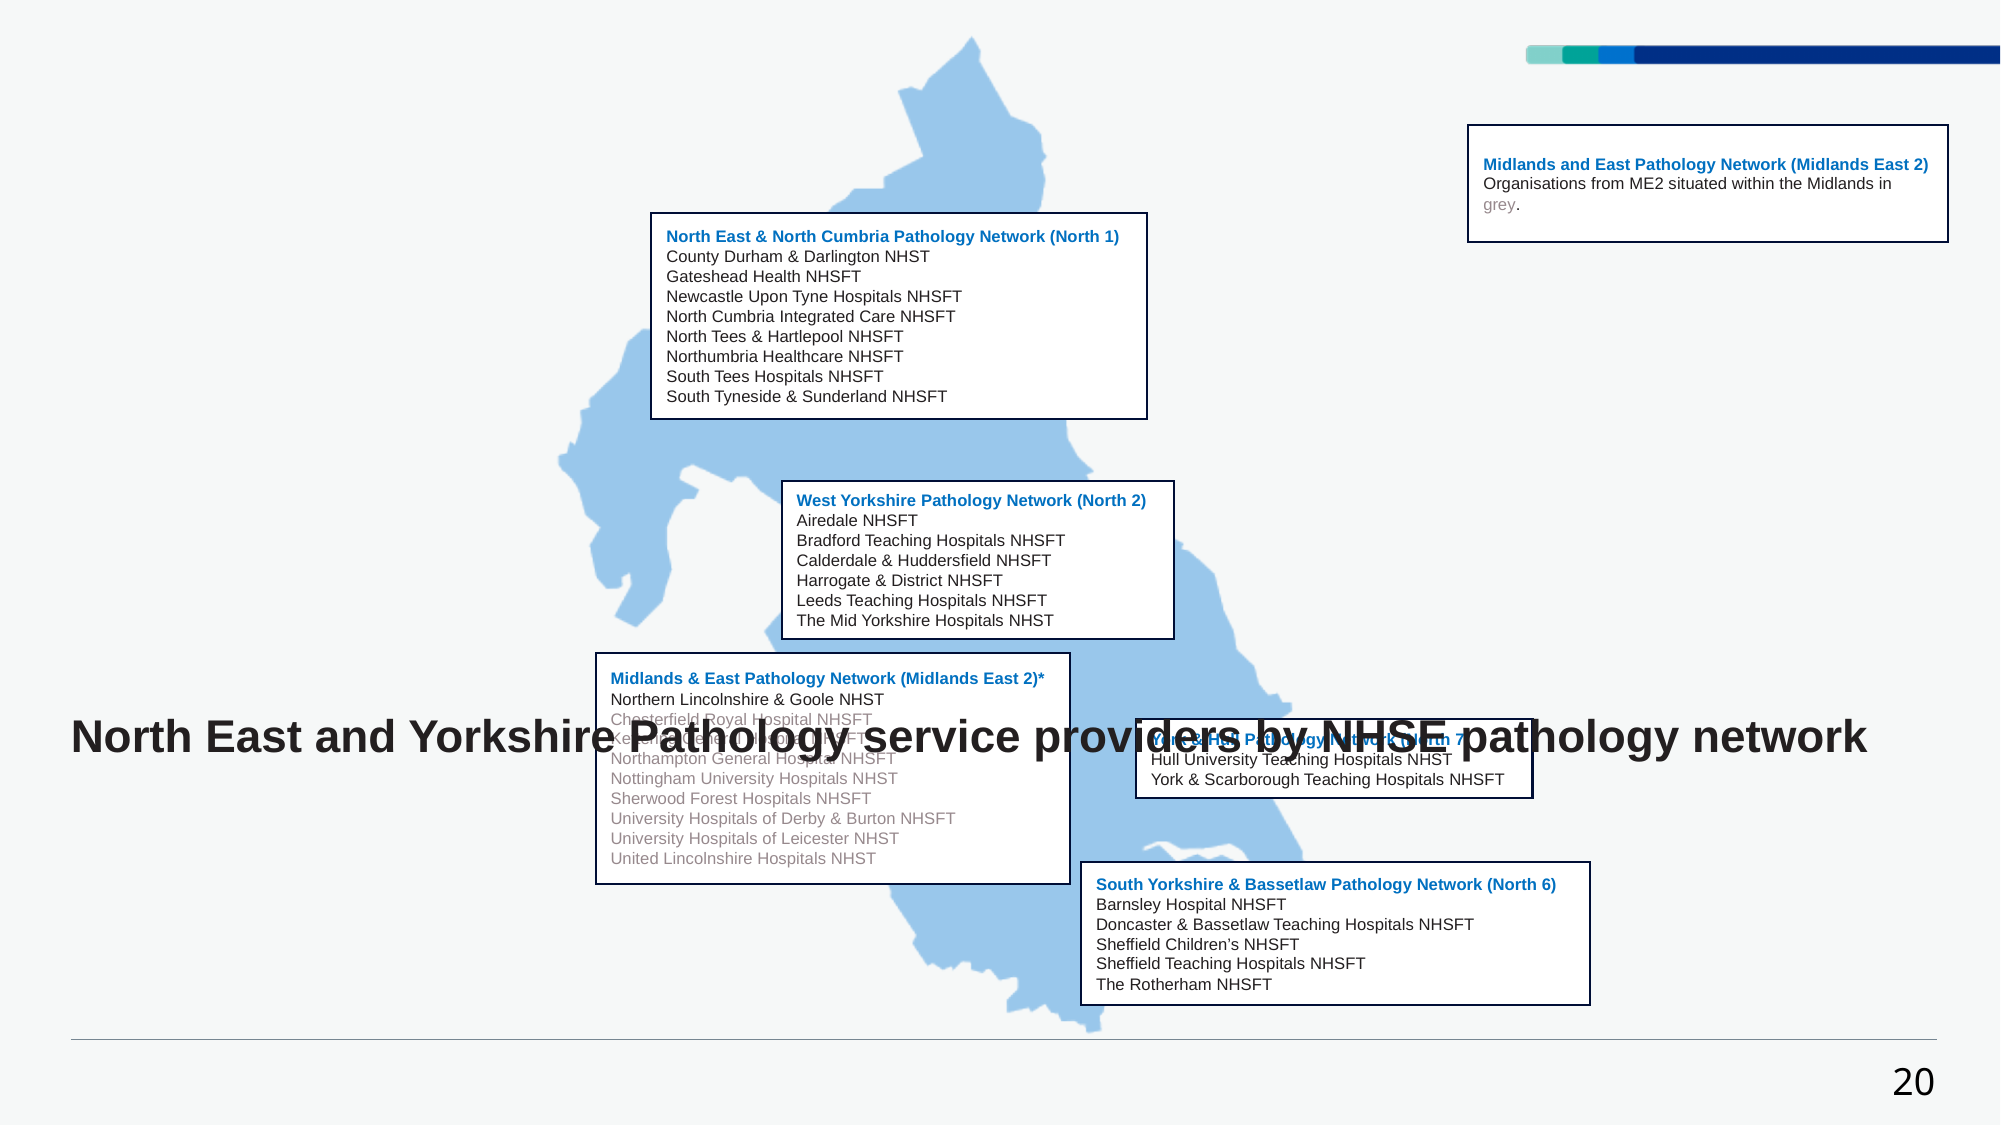

Midlands and East Pathology Network (Midlands East 2)
Organisations from ME2 situated within the Midlands in grey.
North East & North Cumbria Pathology Network (North 1)
County Durham & Darlington NHST
Gateshead Health NHSFT
Newcastle Upon Tyne Hospitals NHSFT
North Cumbria Integrated Care NHSFT
North Tees & Hartlepool NHSFT
Northumbria Healthcare NHSFT
South Tees Hospitals NHSFT
South Tyneside & Sunderland NHSFT
# North East and Yorkshire Pathology service providers by NHSE pathology network
West Yorkshire Pathology Network (North 2)
Airedale NHSFT
Bradford Teaching Hospitals NHSFT
Calderdale & Huddersfield NHSFT
Harrogate & District NHSFT
Leeds Teaching Hospitals NHSFT
The Mid Yorkshire Hospitals NHST
Midlands & East Pathology Network (Midlands East 2)*
Northern Lincolnshire & Goole NHST
Chesterfield Royal Hospital NHSFT
Kettering General Hospital NHSFT
Northampton General Hospital NHSFT
Nottingham University Hospitals NHST
Sherwood Forest Hospitals NHSFT
University Hospitals of Derby & Burton NHSFT
University Hospitals of Leicester NHST
United Lincolnshire Hospitals NHST
York & Hull Pathology Network (North 7)
Hull University Teaching Hospitals NHST
York & Scarborough Teaching Hospitals NHSFT
South Yorkshire & Bassetlaw Pathology Network (North 6)
Barnsley Hospital NHSFT
Doncaster & Bassetlaw Teaching Hospitals NHSFT
Sheffield Children’s NHSFT
Sheffield Teaching Hospitals NHSFT
The Rotherham NHSFT